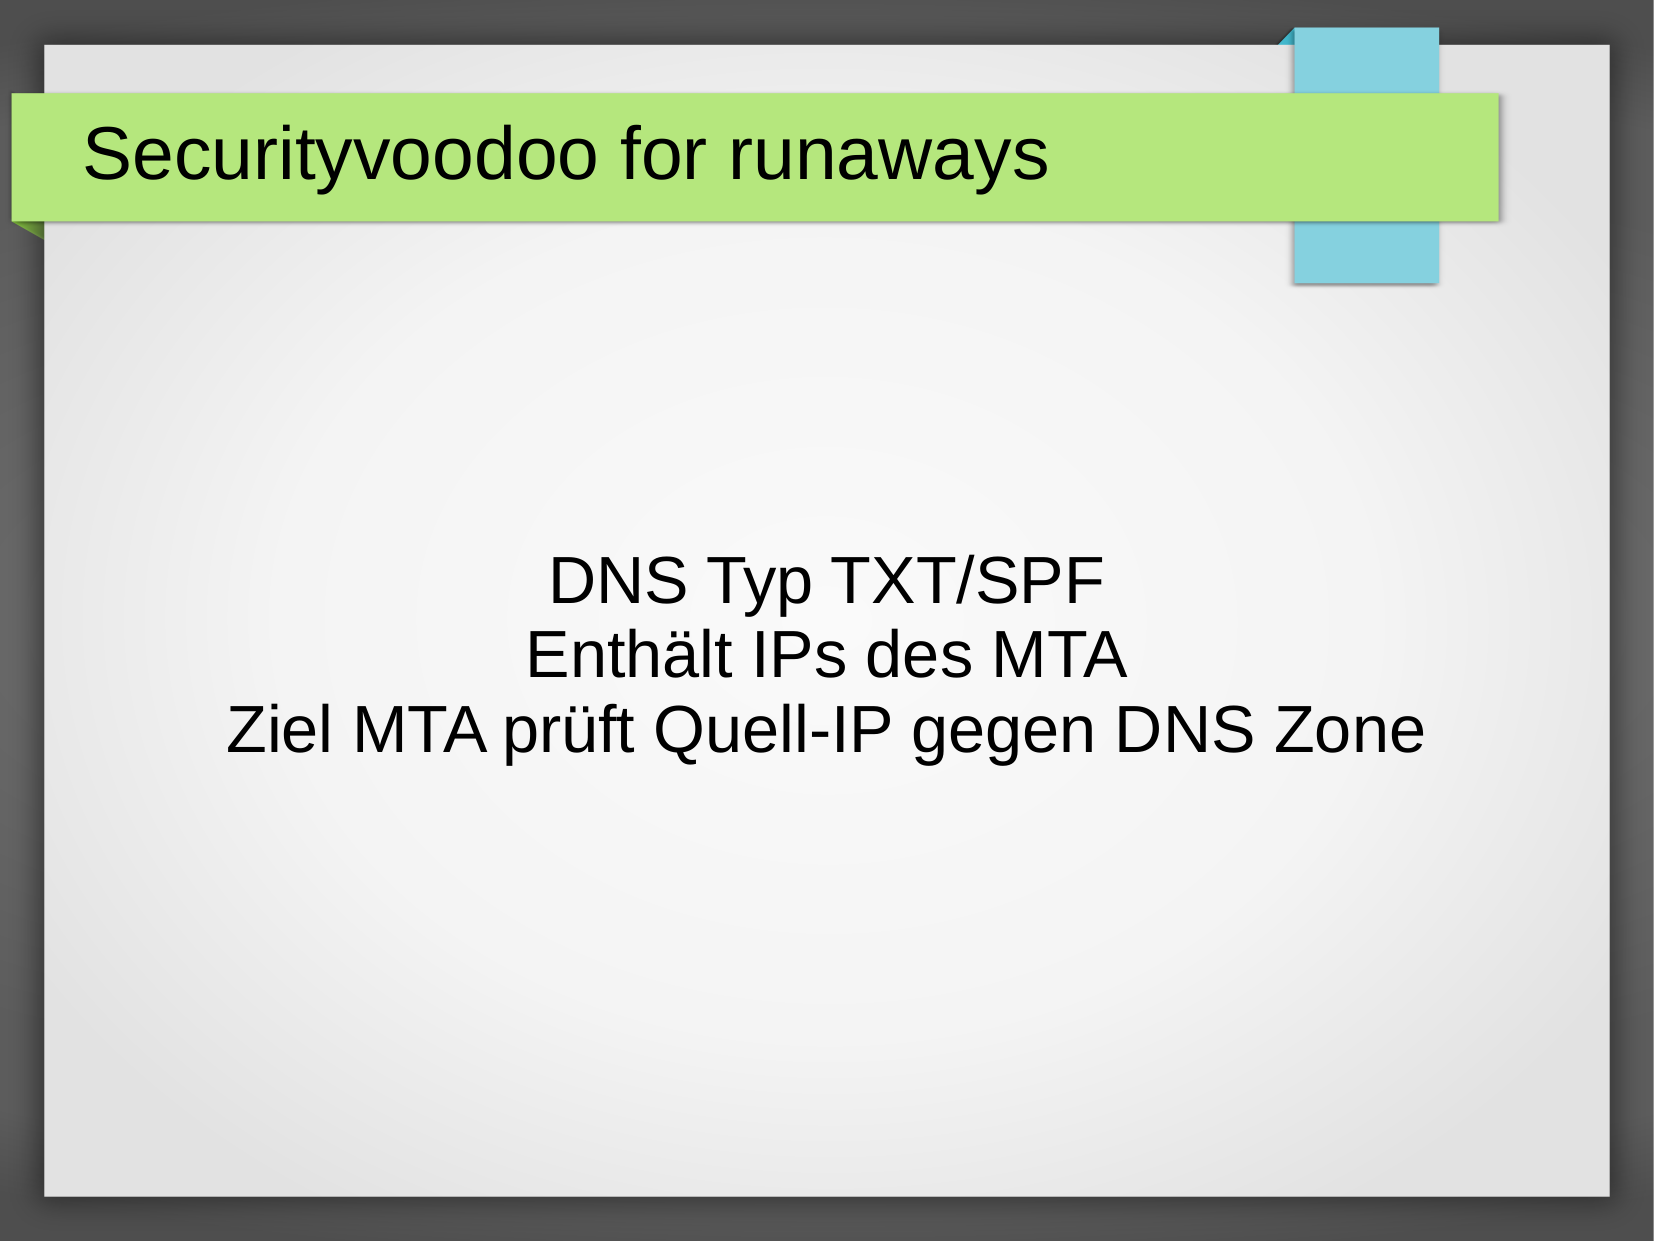

# Securityvoodoo for runaways
DNS Typ TXT/SPF
Enthält IPs des MTA
Ziel MTA prüft Quell-IP gegen DNS Zone